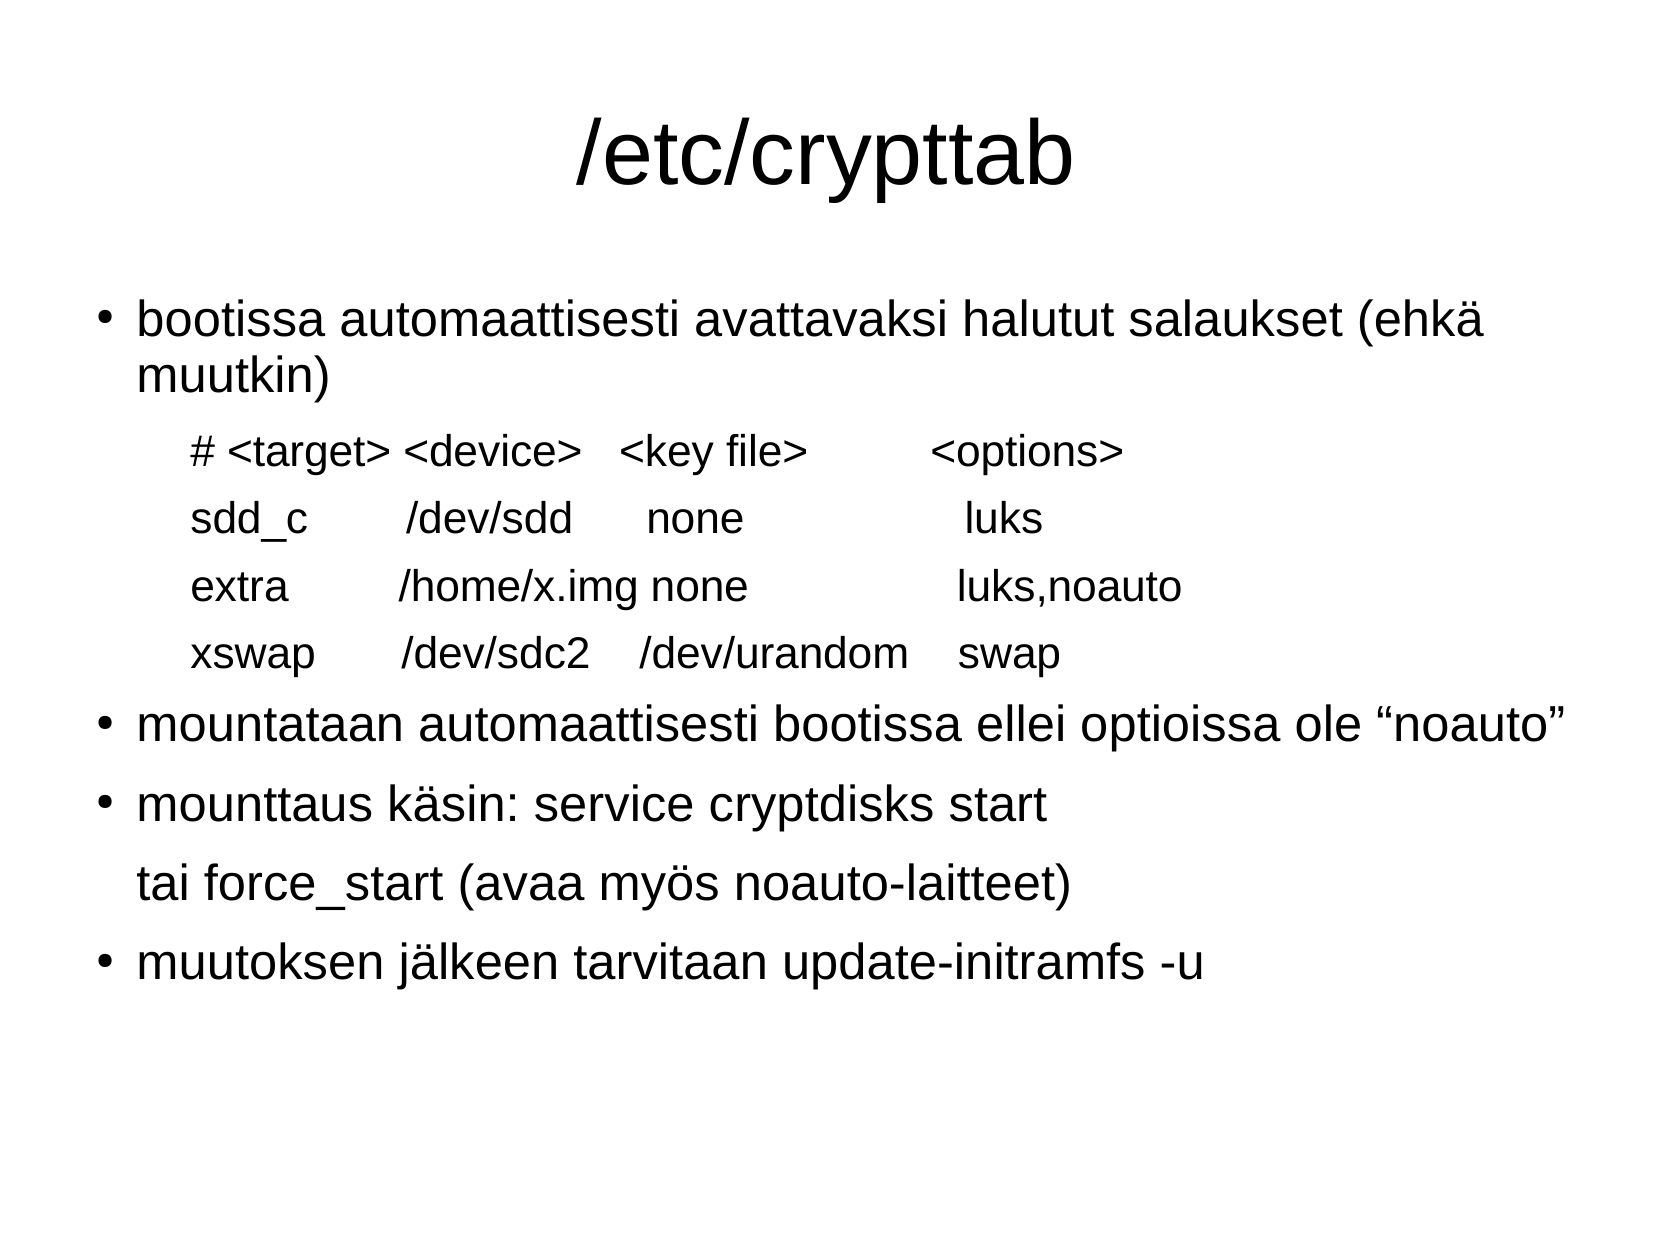

# /etc/crypttab
bootissa automaattisesti avattavaksi halutut salaukset (ehkä muutkin)
# <target> <device> <key file> <options>
sdd_c /dev/sdd none luks
extra /home/x.img none luks,noauto
xswap /dev/sdc2 /dev/urandom swap
mountataan automaattisesti bootissa ellei optioissa ole “noauto”
mounttaus käsin: service cryptdisks start
tai force_start (avaa myös noauto-laitteet)
muutoksen jälkeen tarvitaan update-initramfs -u